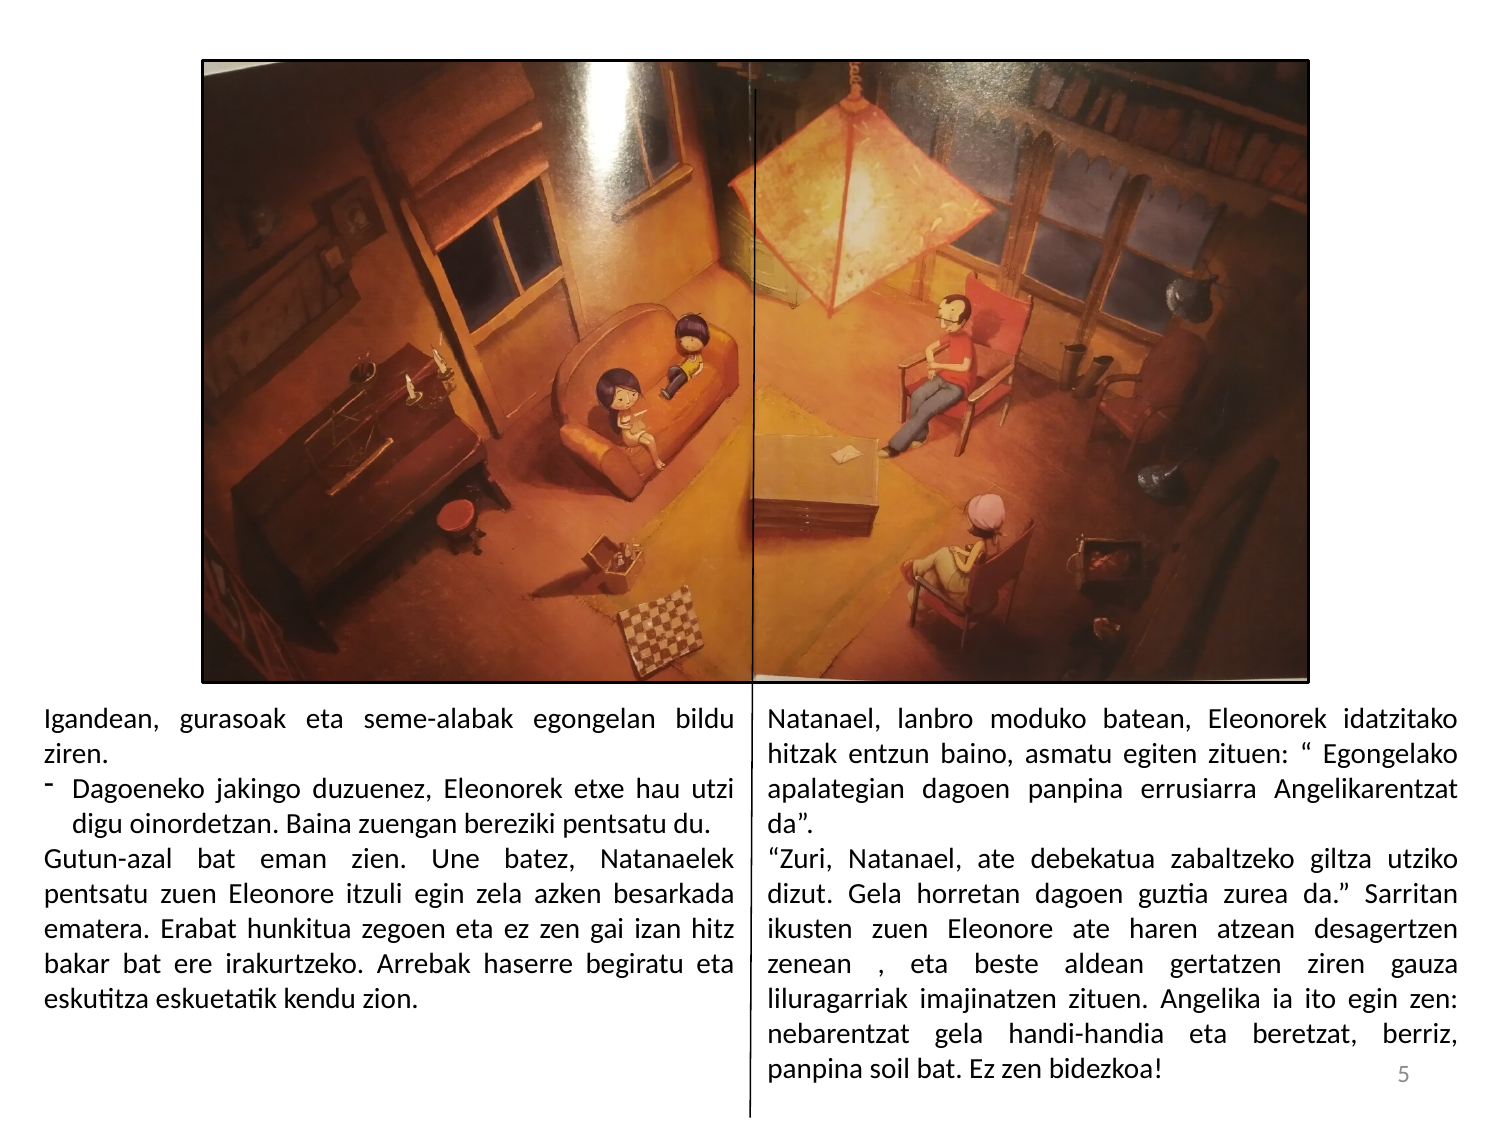

Igandean, gurasoak eta seme-alabak egongelan bildu ziren.
Dagoeneko jakingo duzuenez, Eleonorek etxe hau utzi digu oinordetzan. Baina zuengan bereziki pentsatu du.
Gutun-azal bat eman zien. Une batez, Natanaelek pentsatu zuen Eleonore itzuli egin zela azken besarkada ematera. Erabat hunkitua zegoen eta ez zen gai izan hitz bakar bat ere irakurtzeko. Arrebak haserre begiratu eta eskutitza eskuetatik kendu zion.
Natanael, lanbro moduko batean, Eleonorek idatzitako hitzak entzun baino, asmatu egiten zituen: “ Egongelako apalategian dagoen panpina errusiarra Angelikarentzat da”.
“Zuri, Natanael, ate debekatua zabaltzeko giltza utziko dizut. Gela horretan dagoen guztia zurea da.” Sarritan ikusten zuen Eleonore ate haren atzean desagertzen zenean , eta beste aldean gertatzen ziren gauza liluragarriak imajinatzen zituen. Angelika ia ito egin zen: nebarentzat gela handi-handia eta beretzat, berriz, panpina soil bat. Ez zen bidezkoa!